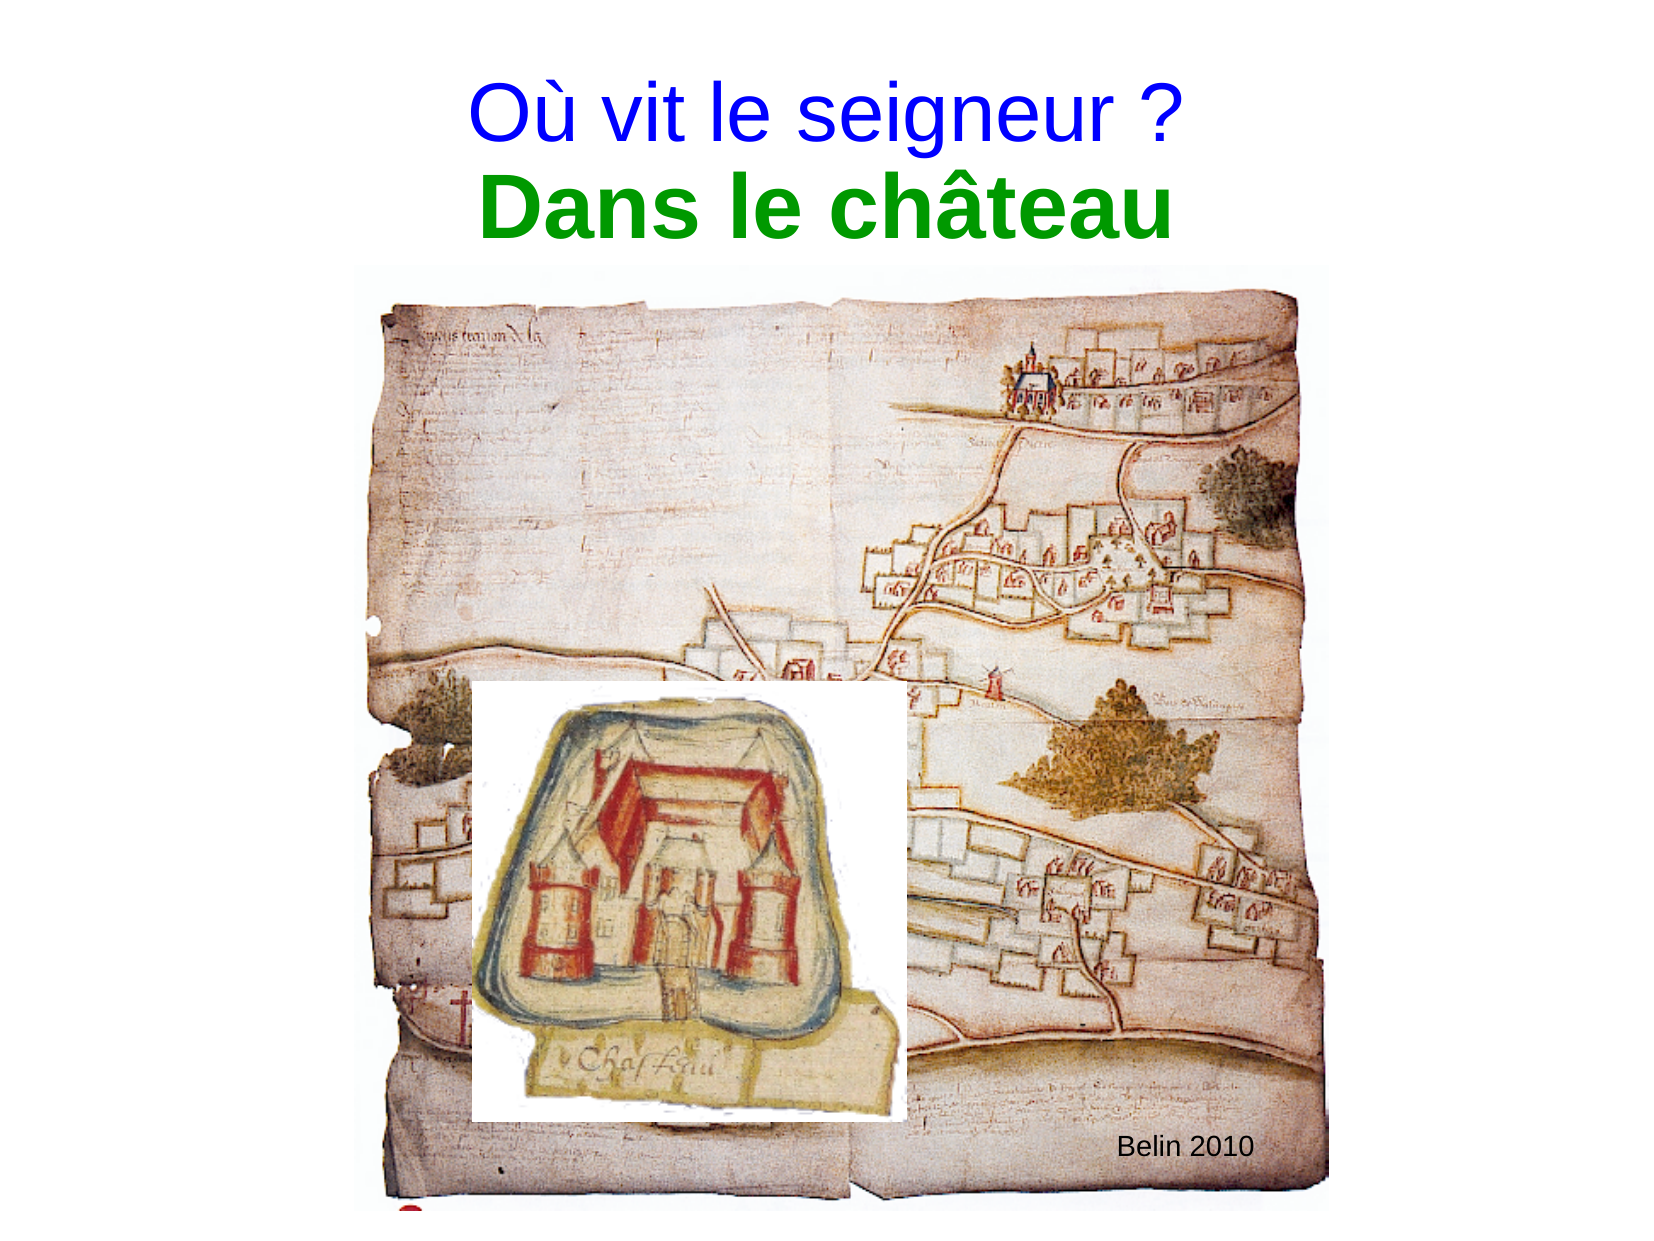

Où vit le seigneur ?
Dans le château
Belin 2010